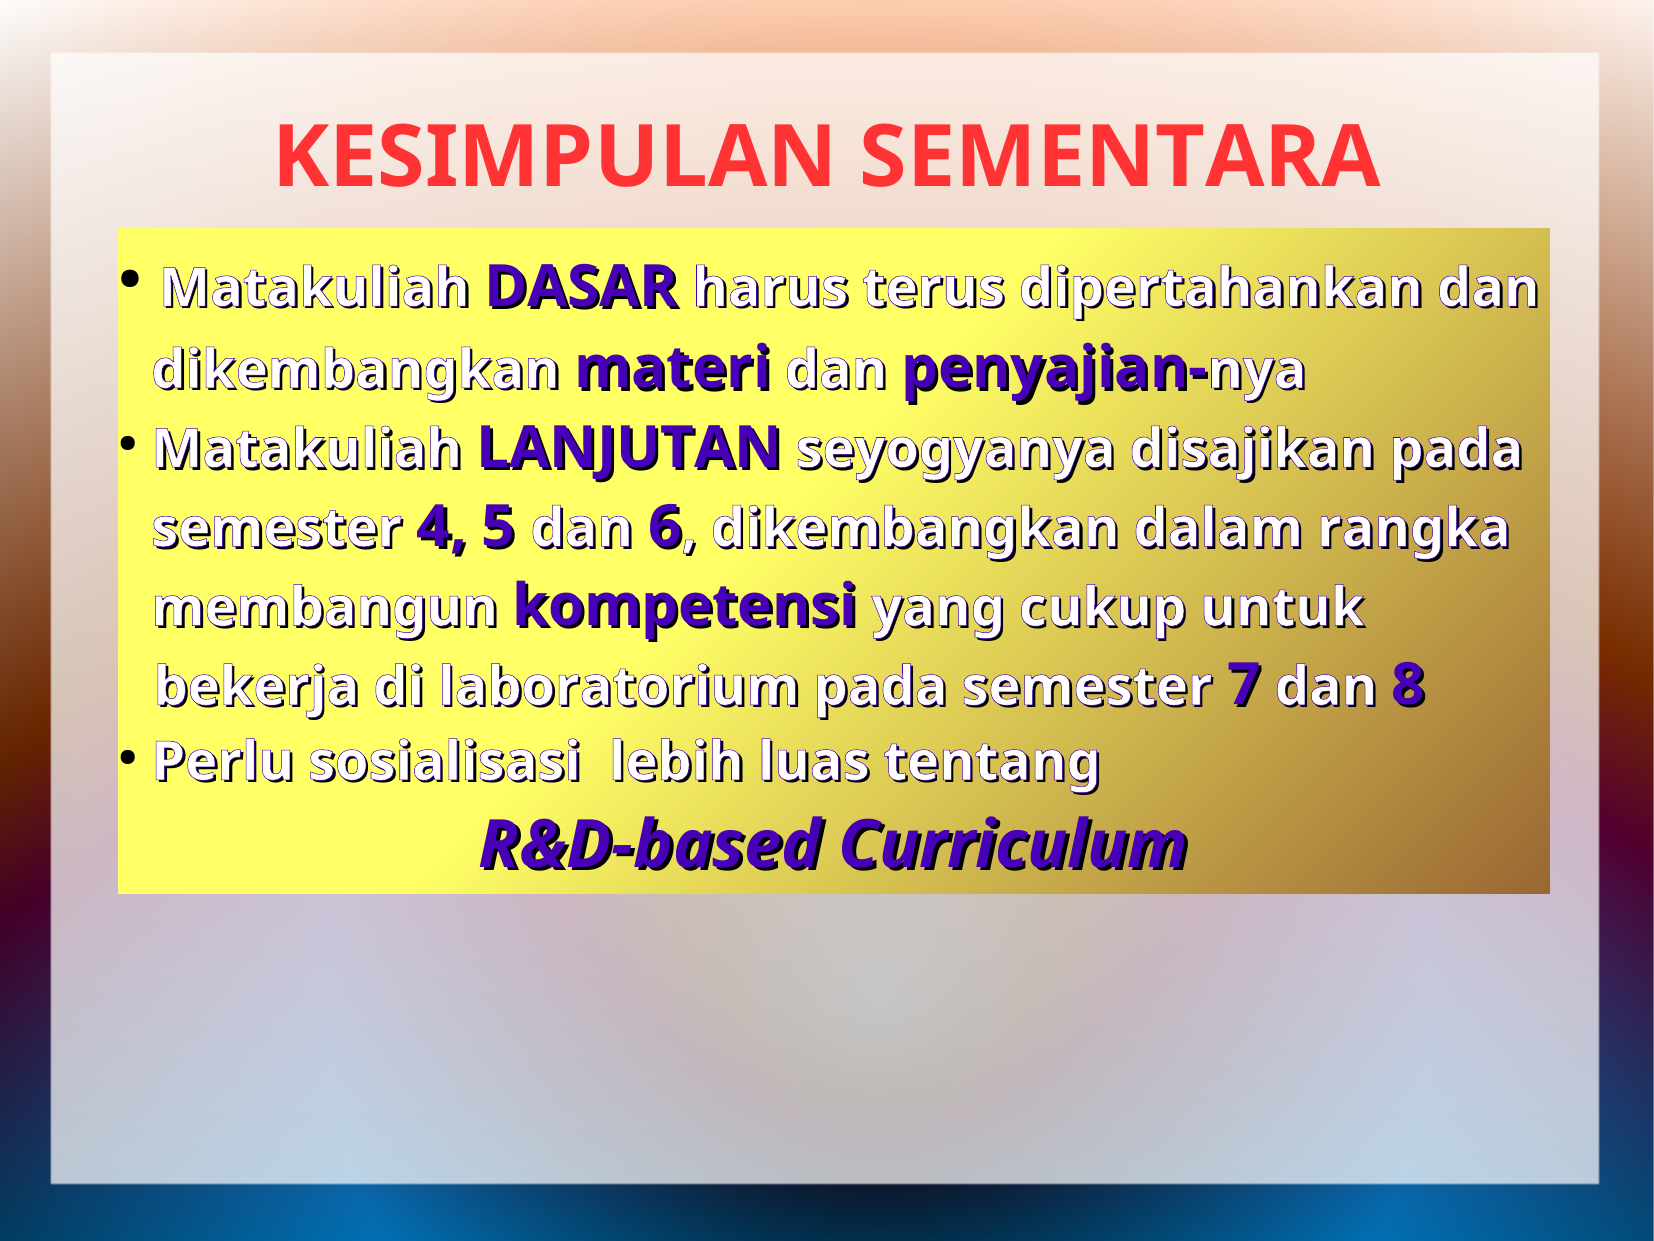

# KESIMPULAN SEMENTARA
 Matakuliah DASAR harus terus dipertahankan dan
 dikembangkan materi dan penyajian-nya
 Matakuliah LANJUTAN seyogyanya disajikan pada
 semester 4, 5 dan 6, dikembangkan dalam rangka
 membangun kompetensi yang cukup untuk
bekerja di laboratorium pada semester 7 dan 8
 Perlu sosialisasi lebih luas tentang
R&D-based Curriculum